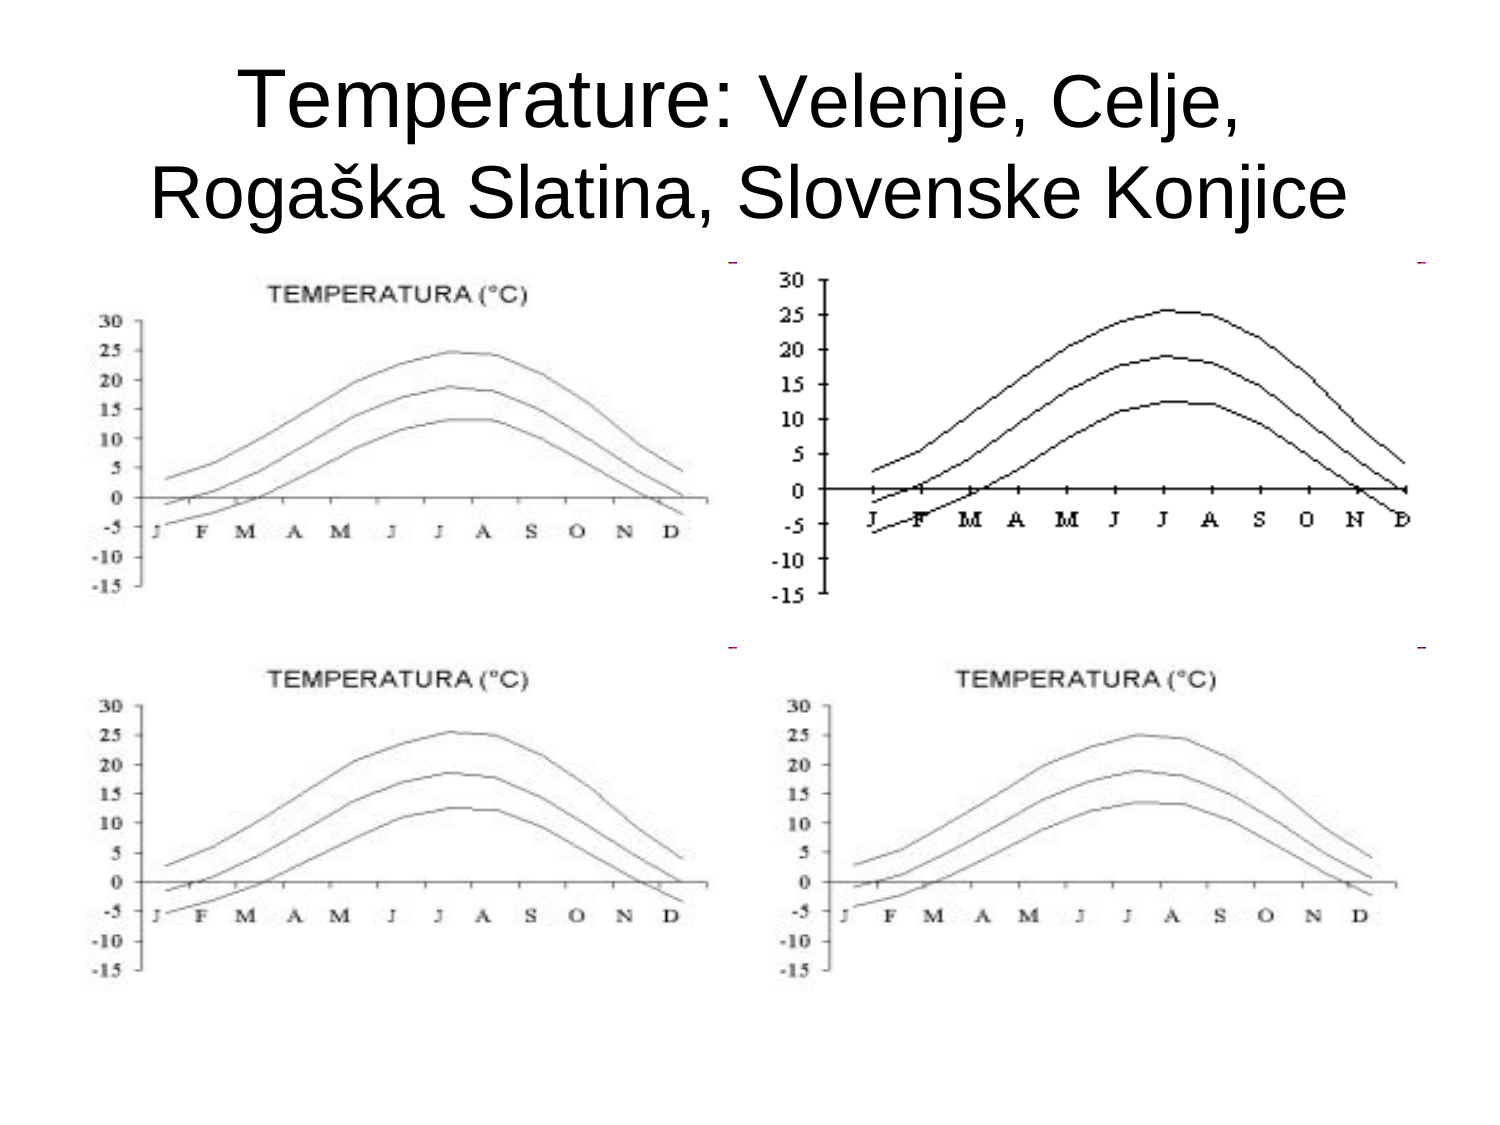

# Temperature: Velenje, Celje, Rogaška Slatina, Slovenske Konjice